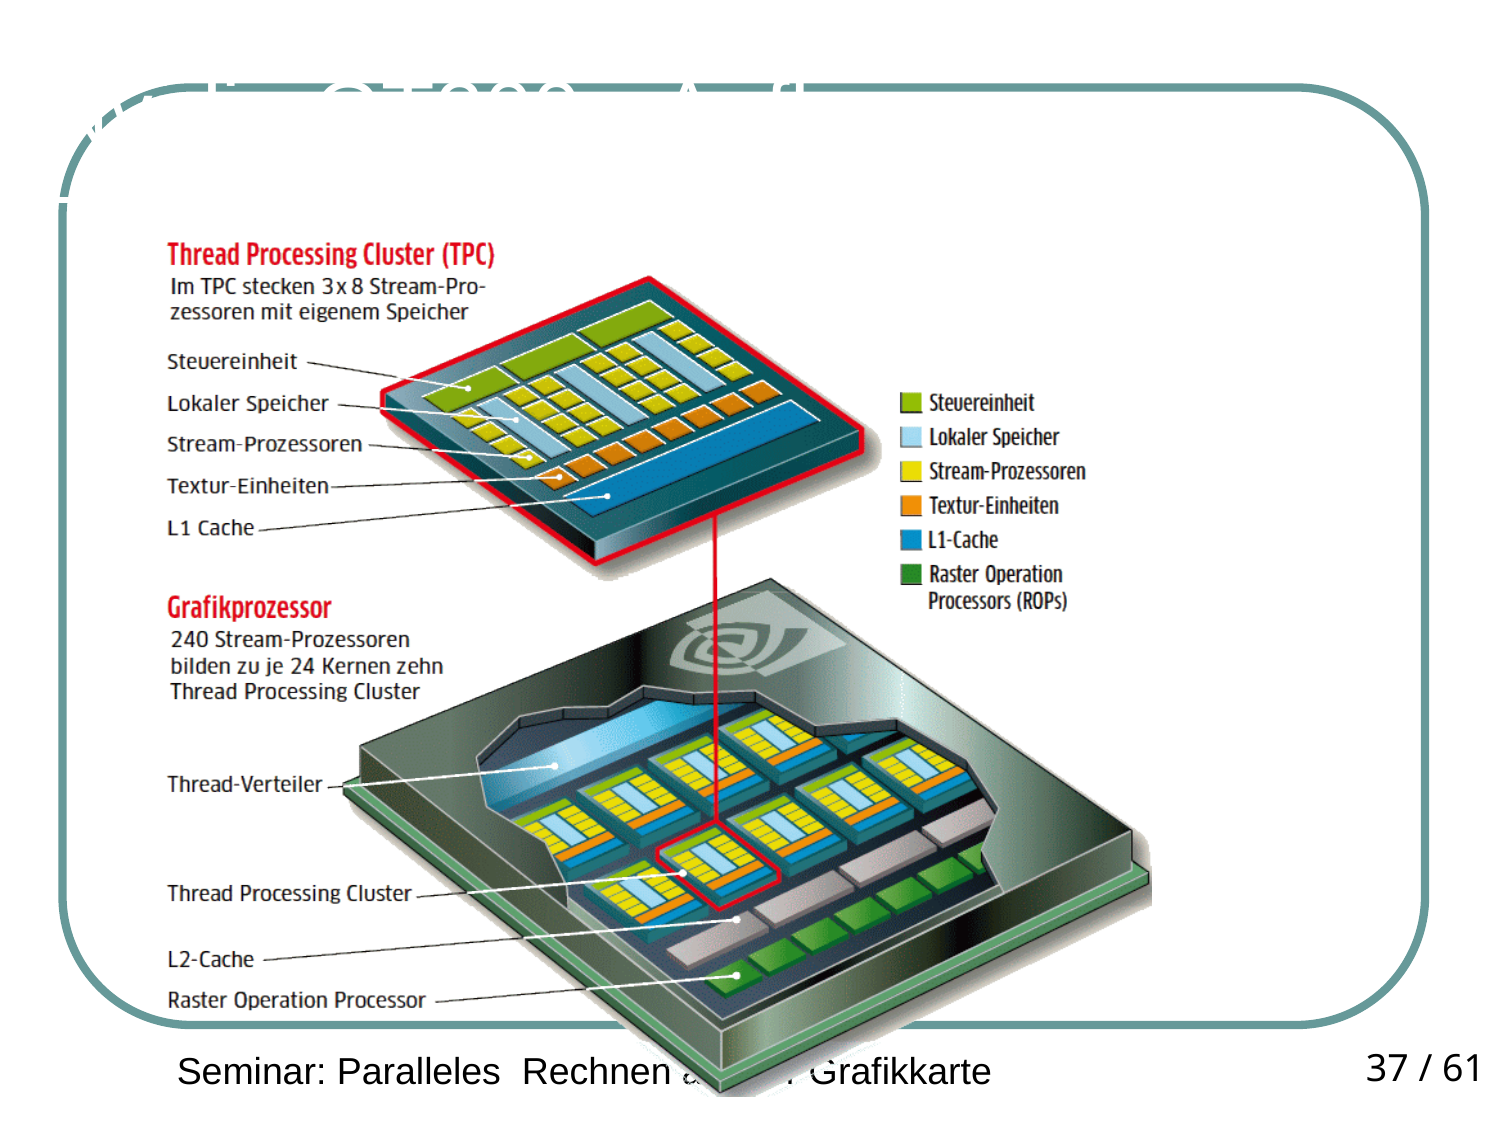

# Nvidia GT200 - Aufbau
Seminar: Paralleles Rechnen auf der Grafikkarte
37